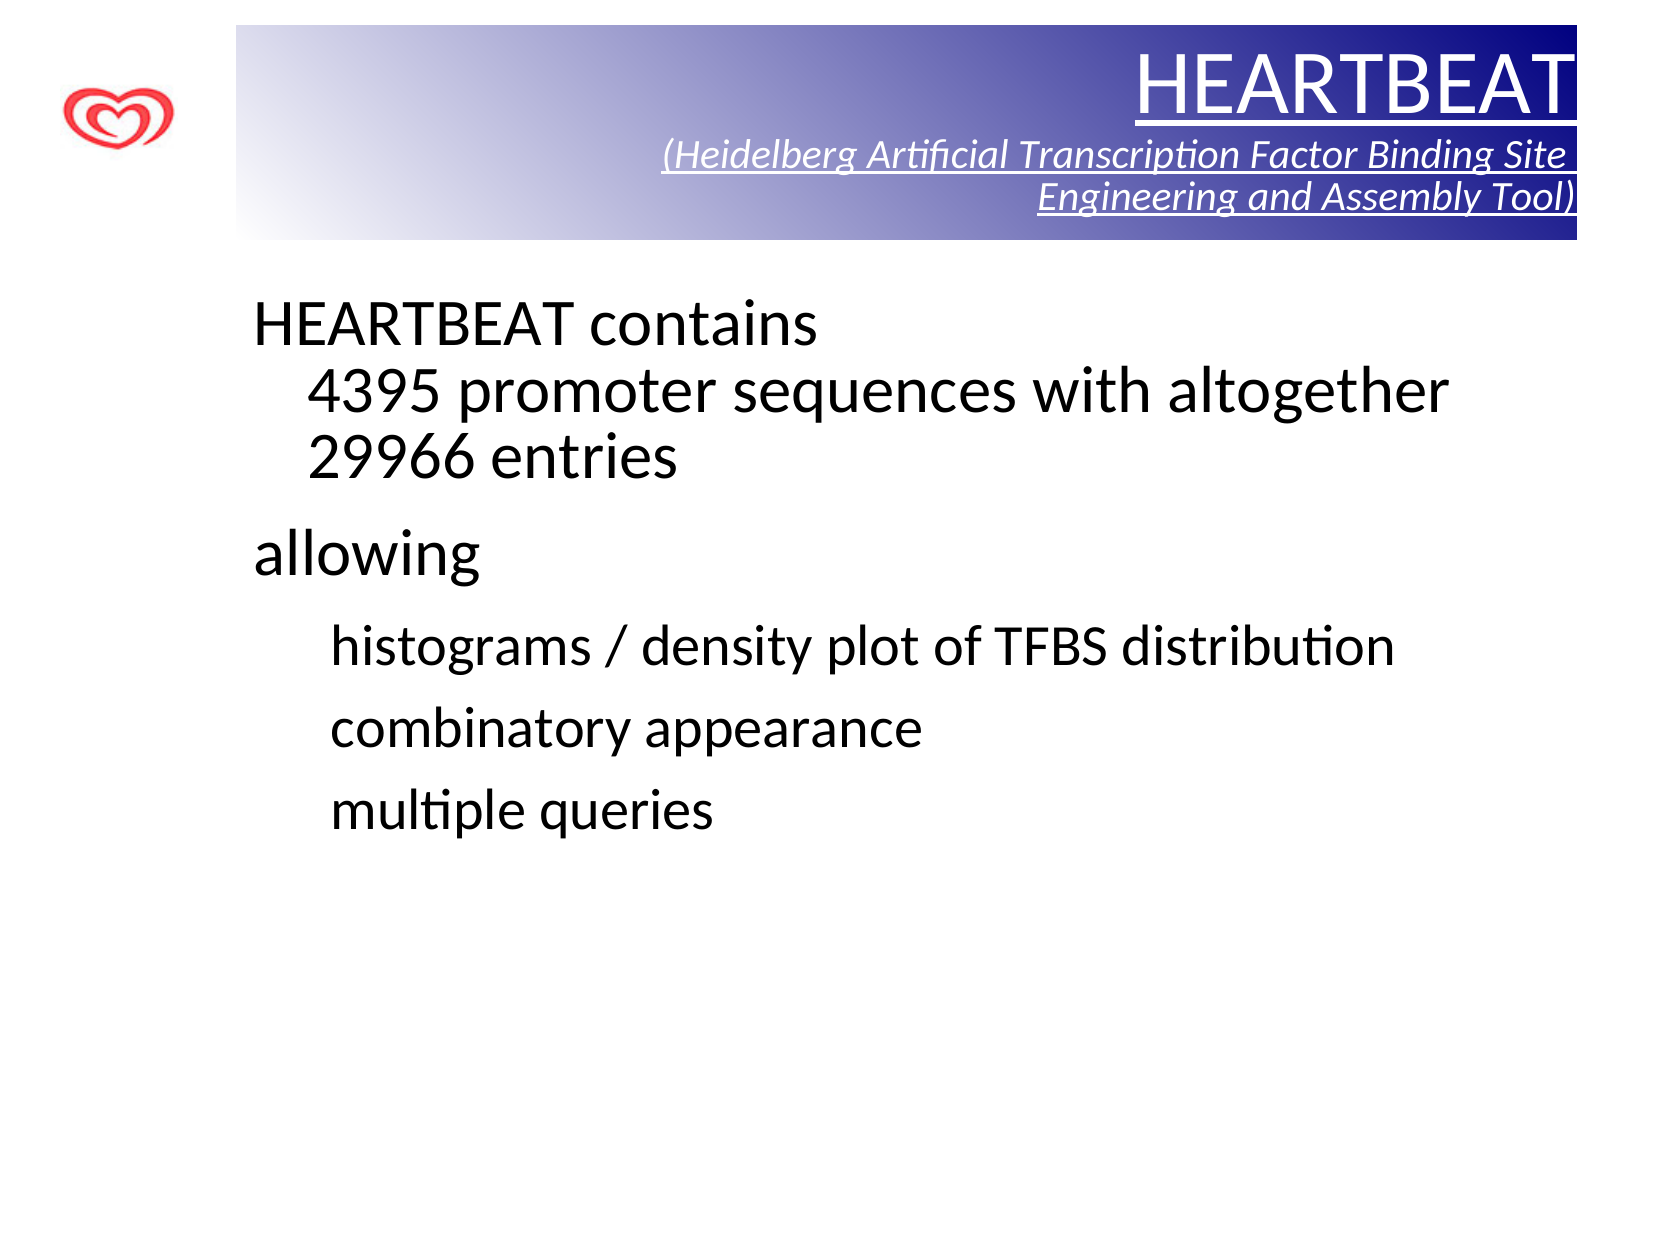

HEARTBEAT
(Heidelberg Artificial Transcription Factor Binding Site
Engineering and Assembly Tool)
# HEARTBEAT contains 4395 promoter sequences with altogether 29966 entries
allowing
histograms / density plot of TFBS distribution
combinatory appearance
multiple queries